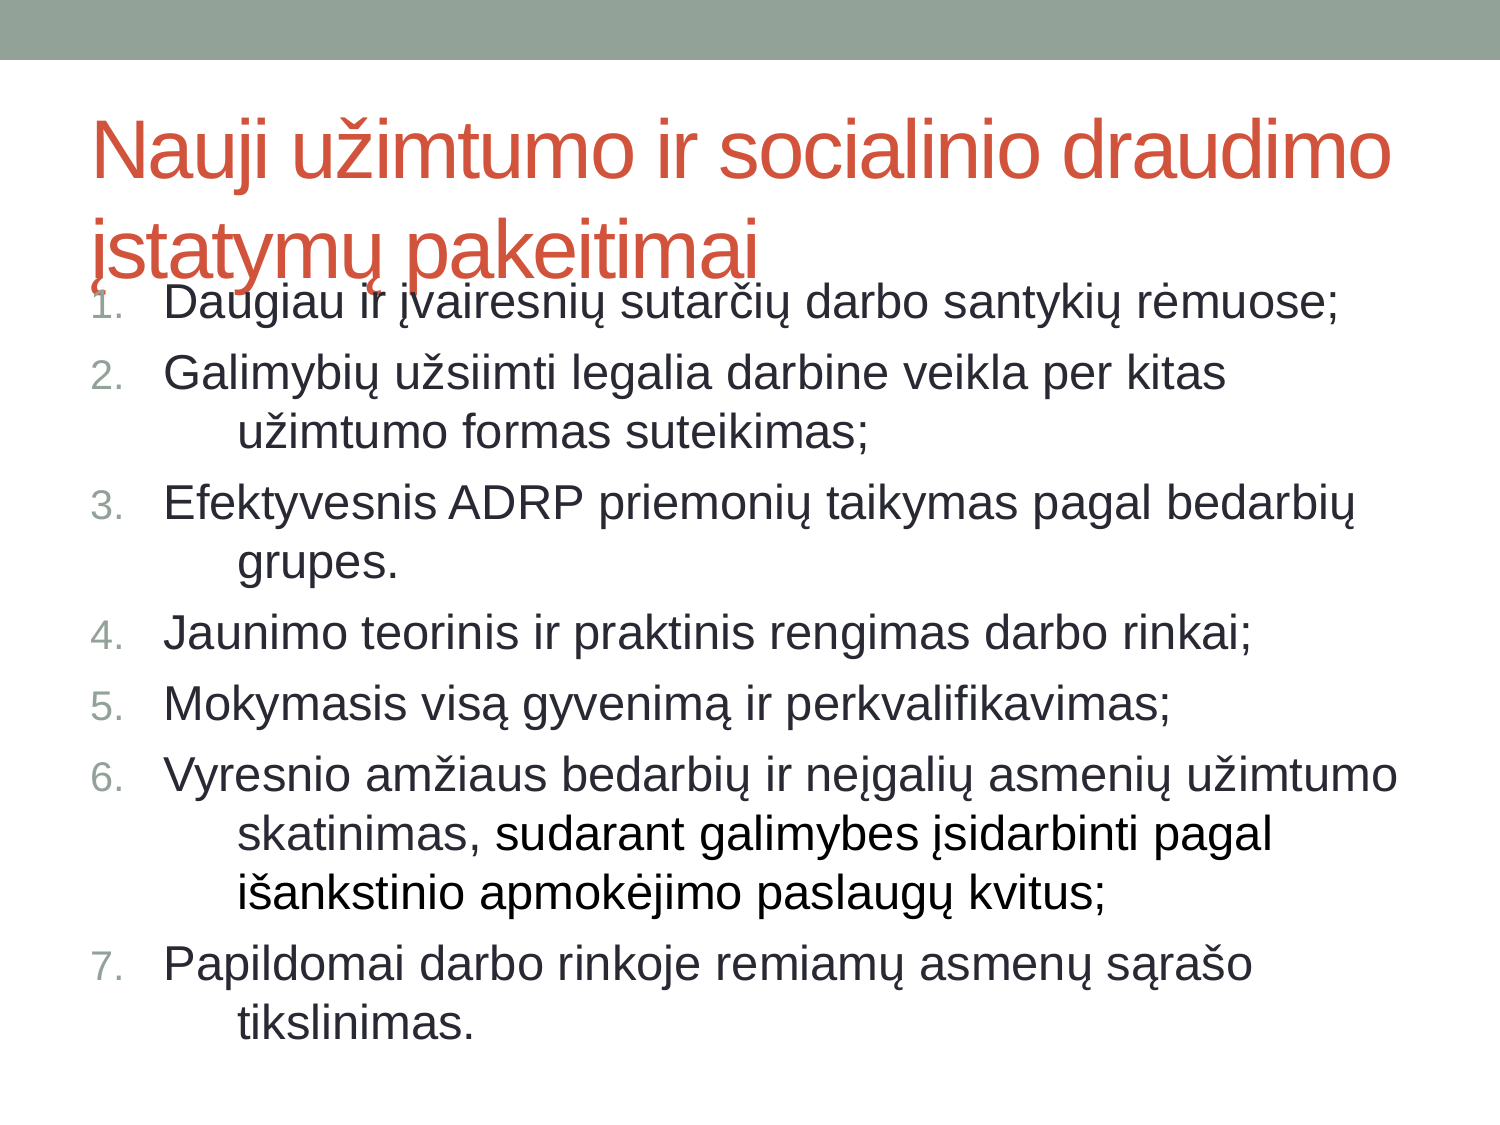

# Nauji užimtumo ir socialinio draudimo įstatymų pakeitimai
Daugiau ir įvairesnių sutarčių darbo santykių rėmuose;
Galimybių užsiimti legalia darbine veikla per kitas užimtumo formas suteikimas;
Efektyvesnis ADRP priemonių taikymas pagal bedarbių grupes.
Jaunimo teorinis ir praktinis rengimas darbo rinkai;
Mokymasis visą gyvenimą ir perkvalifikavimas;
Vyresnio amžiaus bedarbių ir neįgalių asmenių užimtumo skatinimas, sudarant galimybes įsidarbinti pagal išankstinio apmokėjimo paslaugų kvitus;
Papildomai darbo rinkoje remiamų asmenų sąrašo tikslinimas.